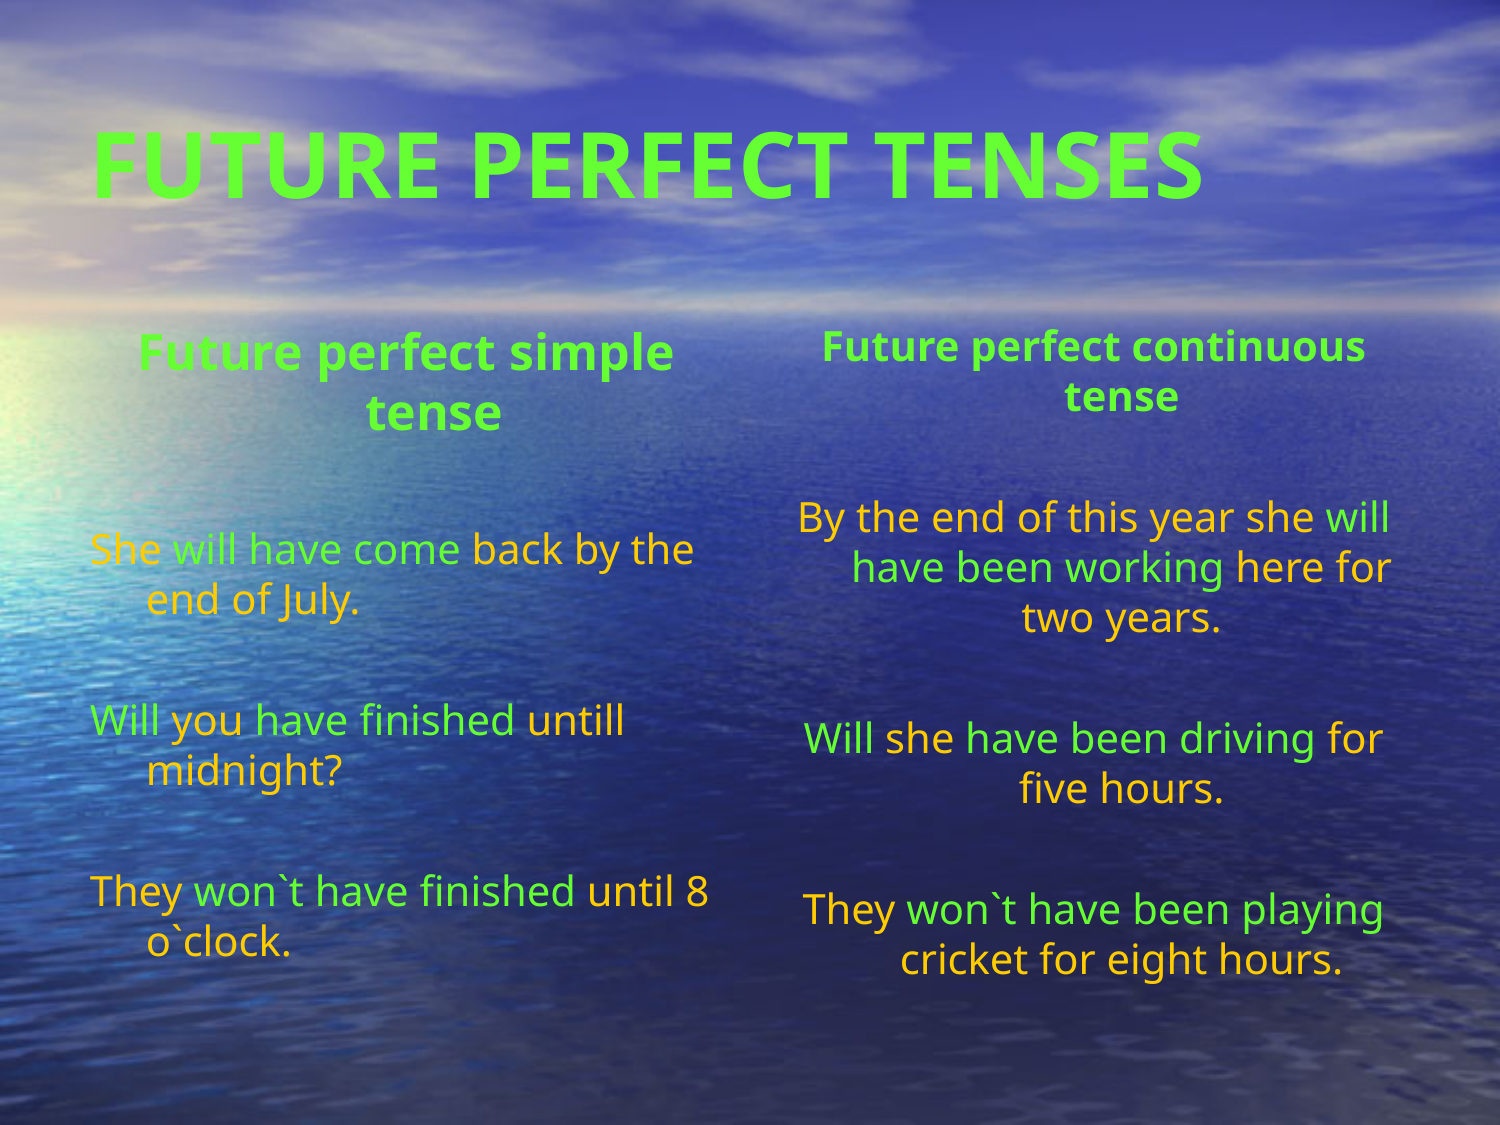

# FUTURE PERFECT TENSES
Future perfect simple tense
She will have come back by the end of July.
Will you have finished untill midnight?
They won`t have finished until 8 o`clock.
Future perfect continuous tense
By the end of this year she will have been working here for two years.
Will she have been driving for five hours.
They won`t have been playing cricket for eight hours.